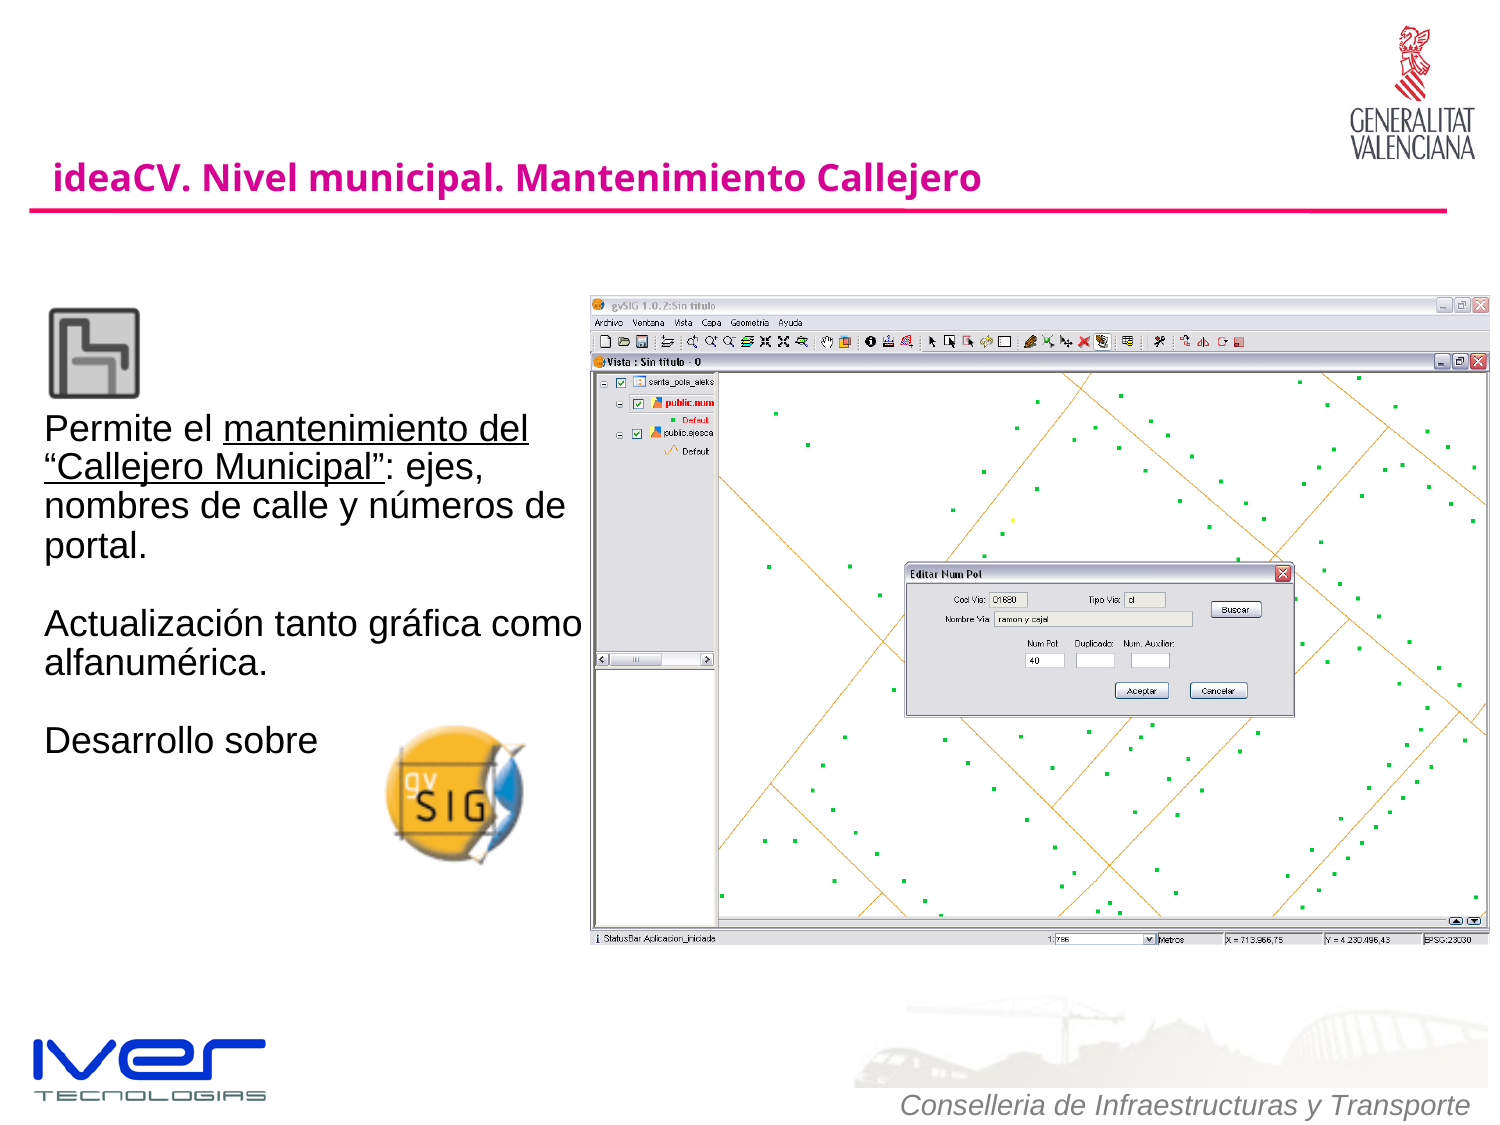

ideaCV. Nivel municipal. Mantenimiento Callejero
Permite el mantenimiento del “Callejero Municipal”: ejes, nombres de calle y números de portal.
Actualización tanto gráfica como alfanumérica.
Desarrollo sobre